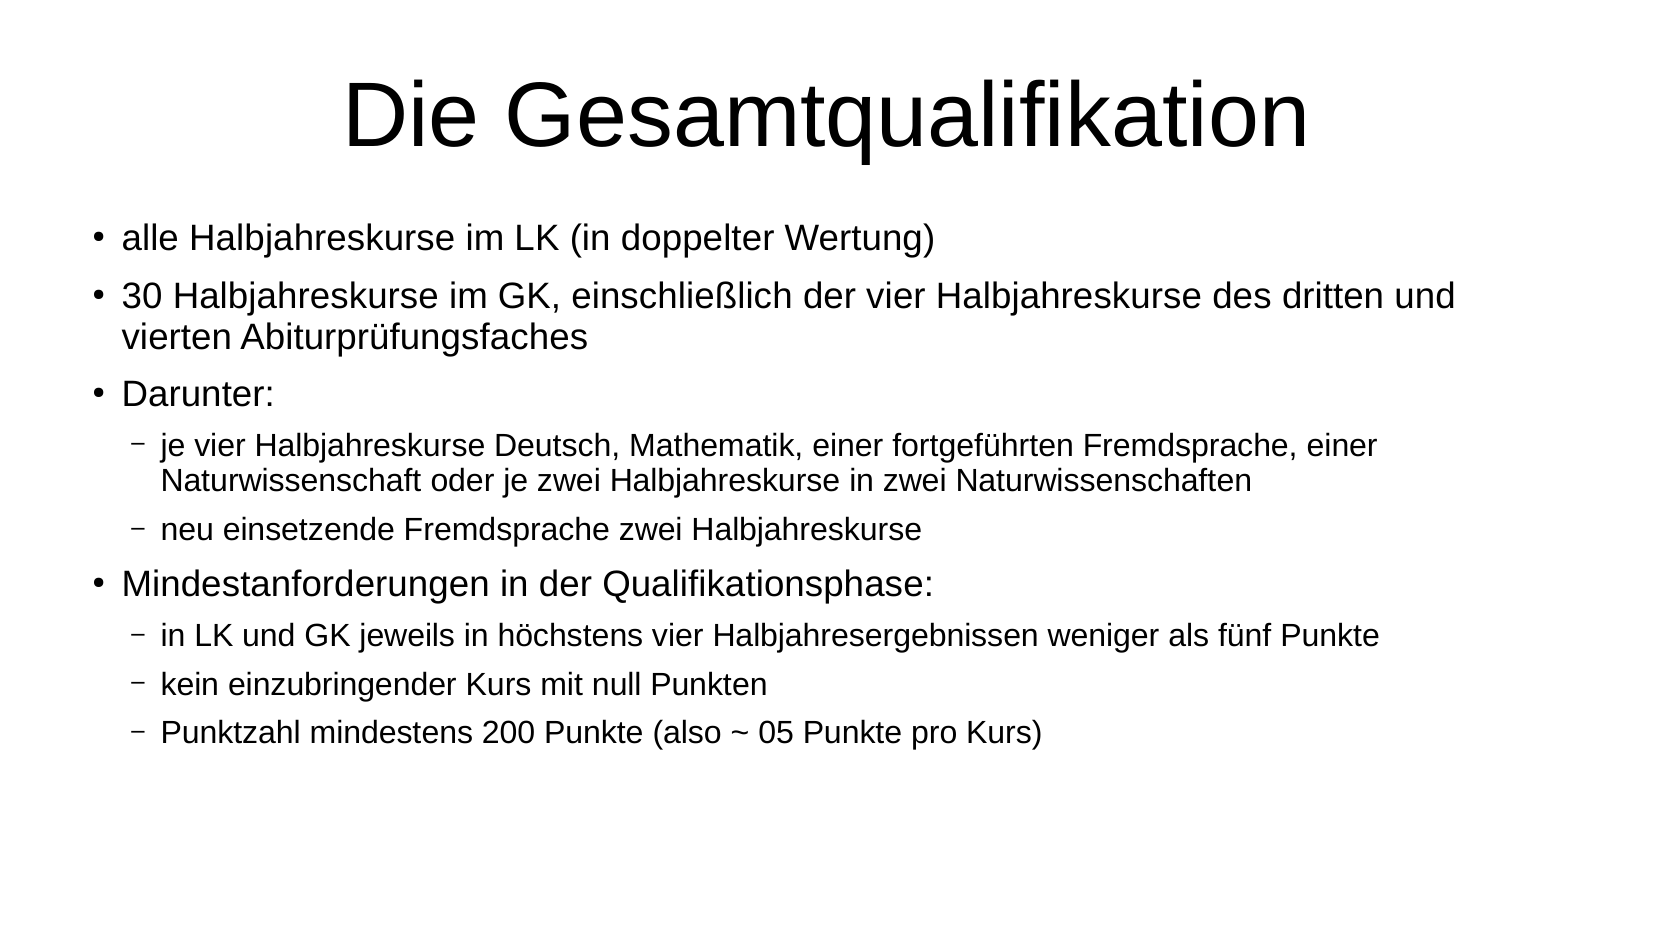

# Die Gesamtqualifikation
alle Halbjahreskurse im LK (in doppelter Wertung)
30 Halbjahreskurse im GK, einschließlich der vier Halbjahreskurse des dritten und vierten Abiturprüfungsfaches
Darunter:
je vier Halbjahreskurse Deutsch, Mathematik, einer fortgeführten Fremdsprache, einer Naturwissenschaft oder je zwei Halbjahreskurse in zwei Naturwissenschaften
neu einsetzende Fremdsprache zwei Halbjahreskurse
Mindestanforderungen in der Qualifikationsphase:
in LK und GK jeweils in höchstens vier Halbjahresergebnissen weniger als fünf Punkte
kein einzubringender Kurs mit null Punkten
Punktzahl mindestens 200 Punkte (also ~ 05 Punkte pro Kurs)